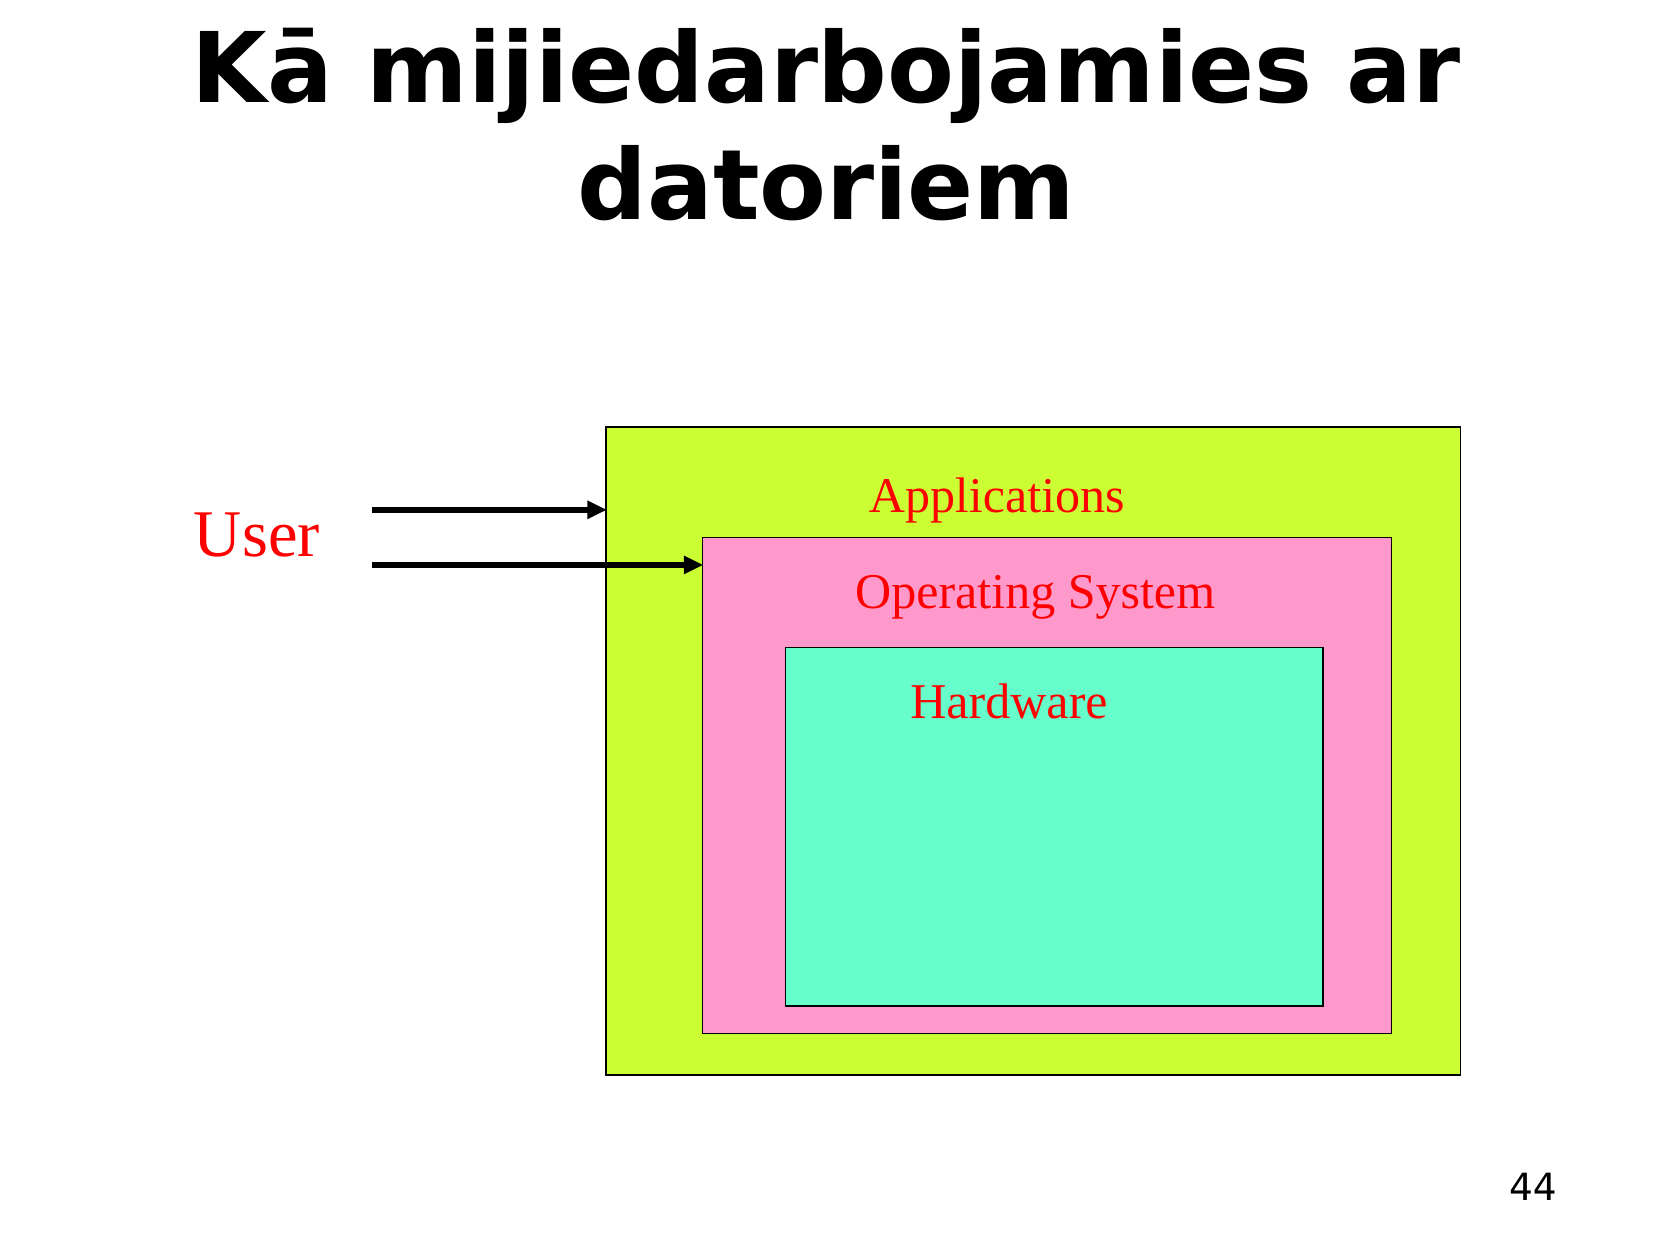

# Kā mijiedarbojamies ar datoriem
Applications
User
Operating System
Hardware